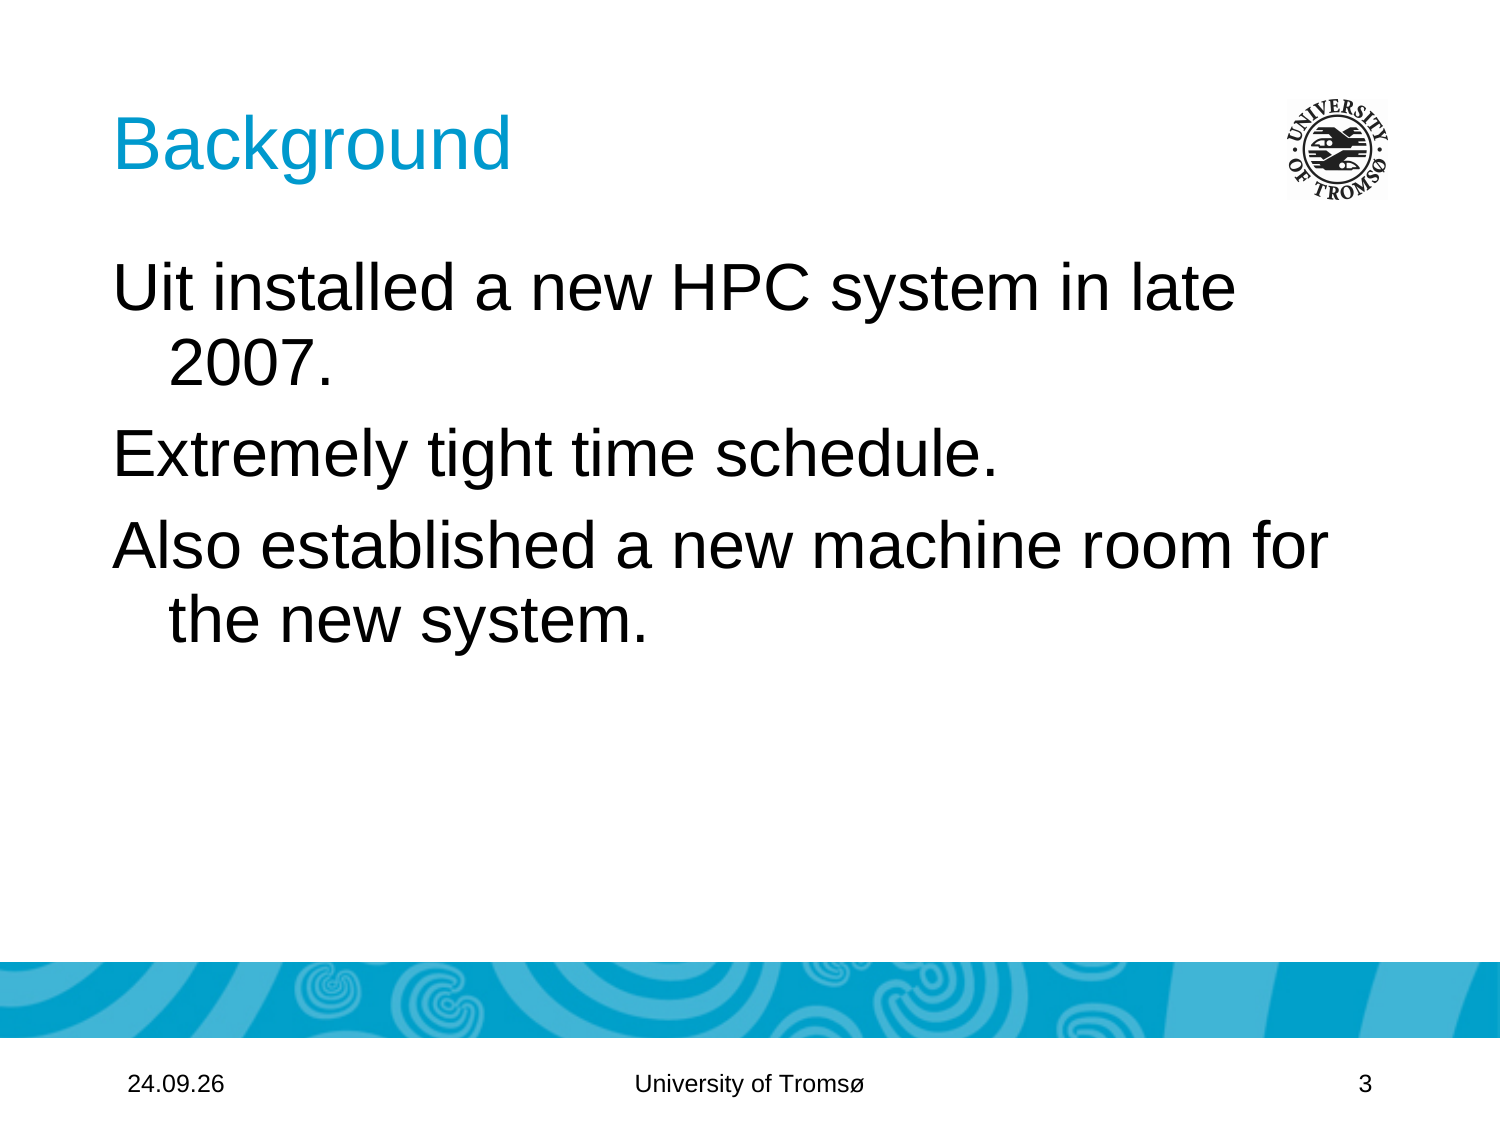

# Background
Uit installed a new HPC system in late 2007.
Extremely tight time schedule.
Also established a new machine room for the new system.